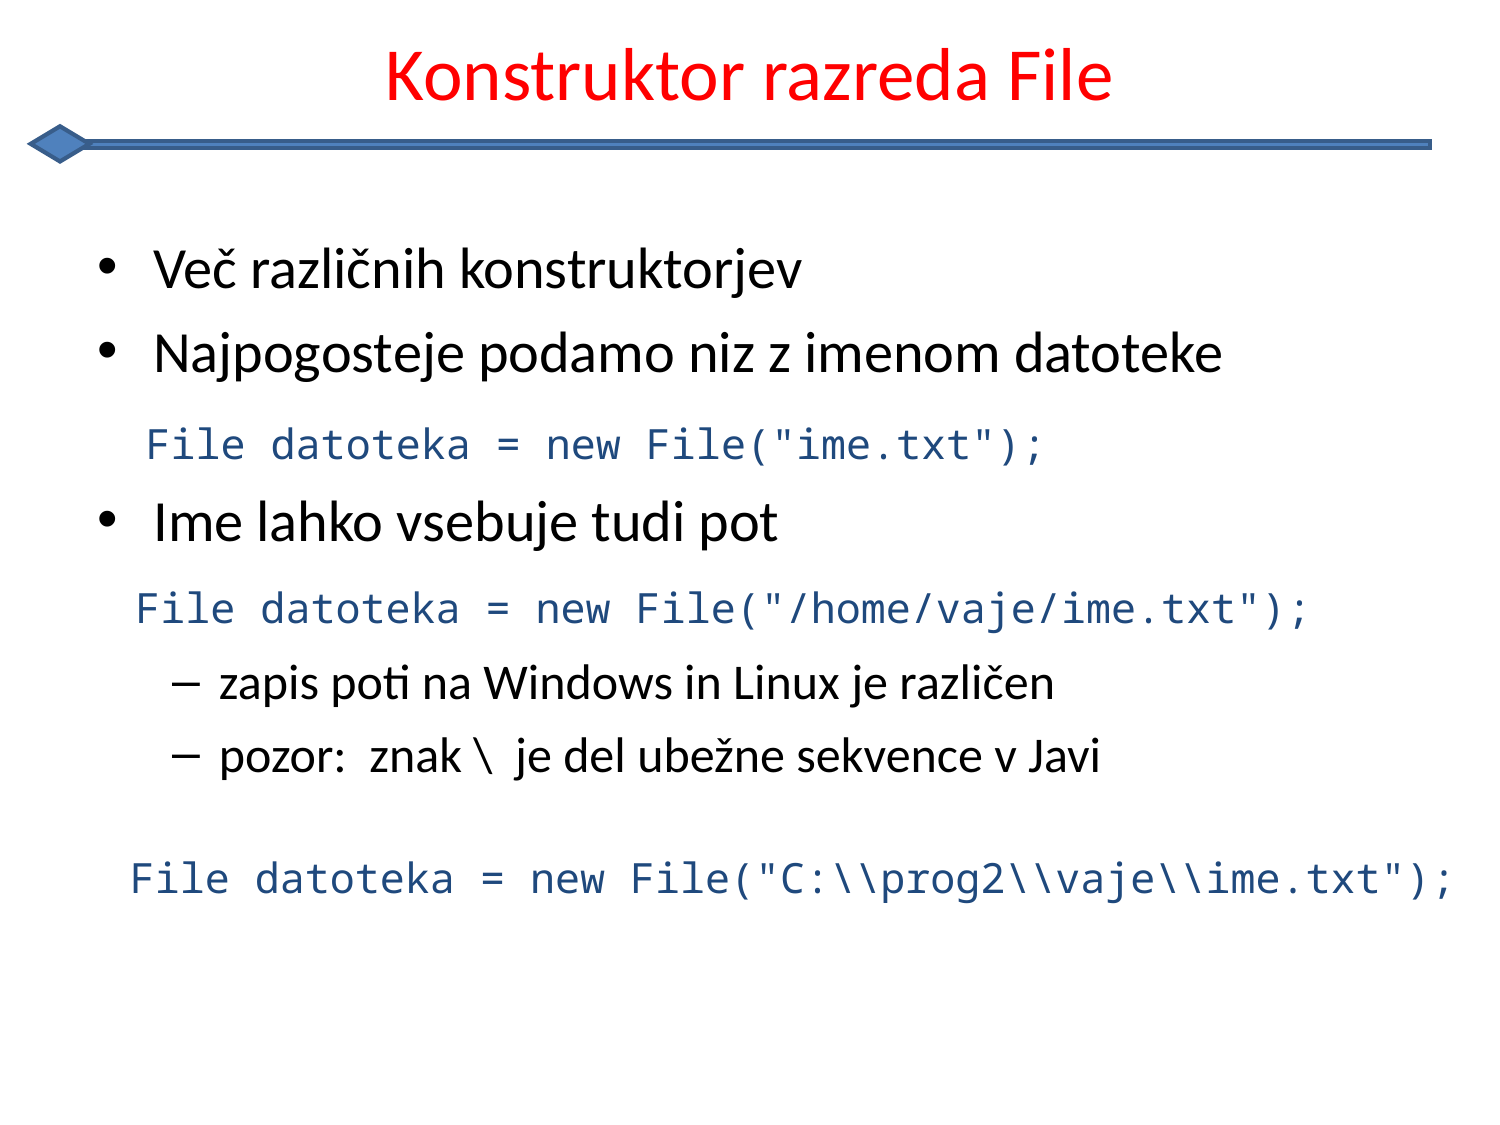

# Konstruktor razreda File
Več različnih konstruktorjev
Najpogosteje podamo niz z imenom datoteke
Ime lahko vsebuje tudi pot
zapis poti na Windows in Linux je različen
pozor: znak \ je del ubežne sekvence v Javi
File datoteka = new File("ime.txt");
File datoteka = new File("/home/vaje/ime.txt");
File datoteka = new File("C:\\prog2\\vaje\\ime.txt");